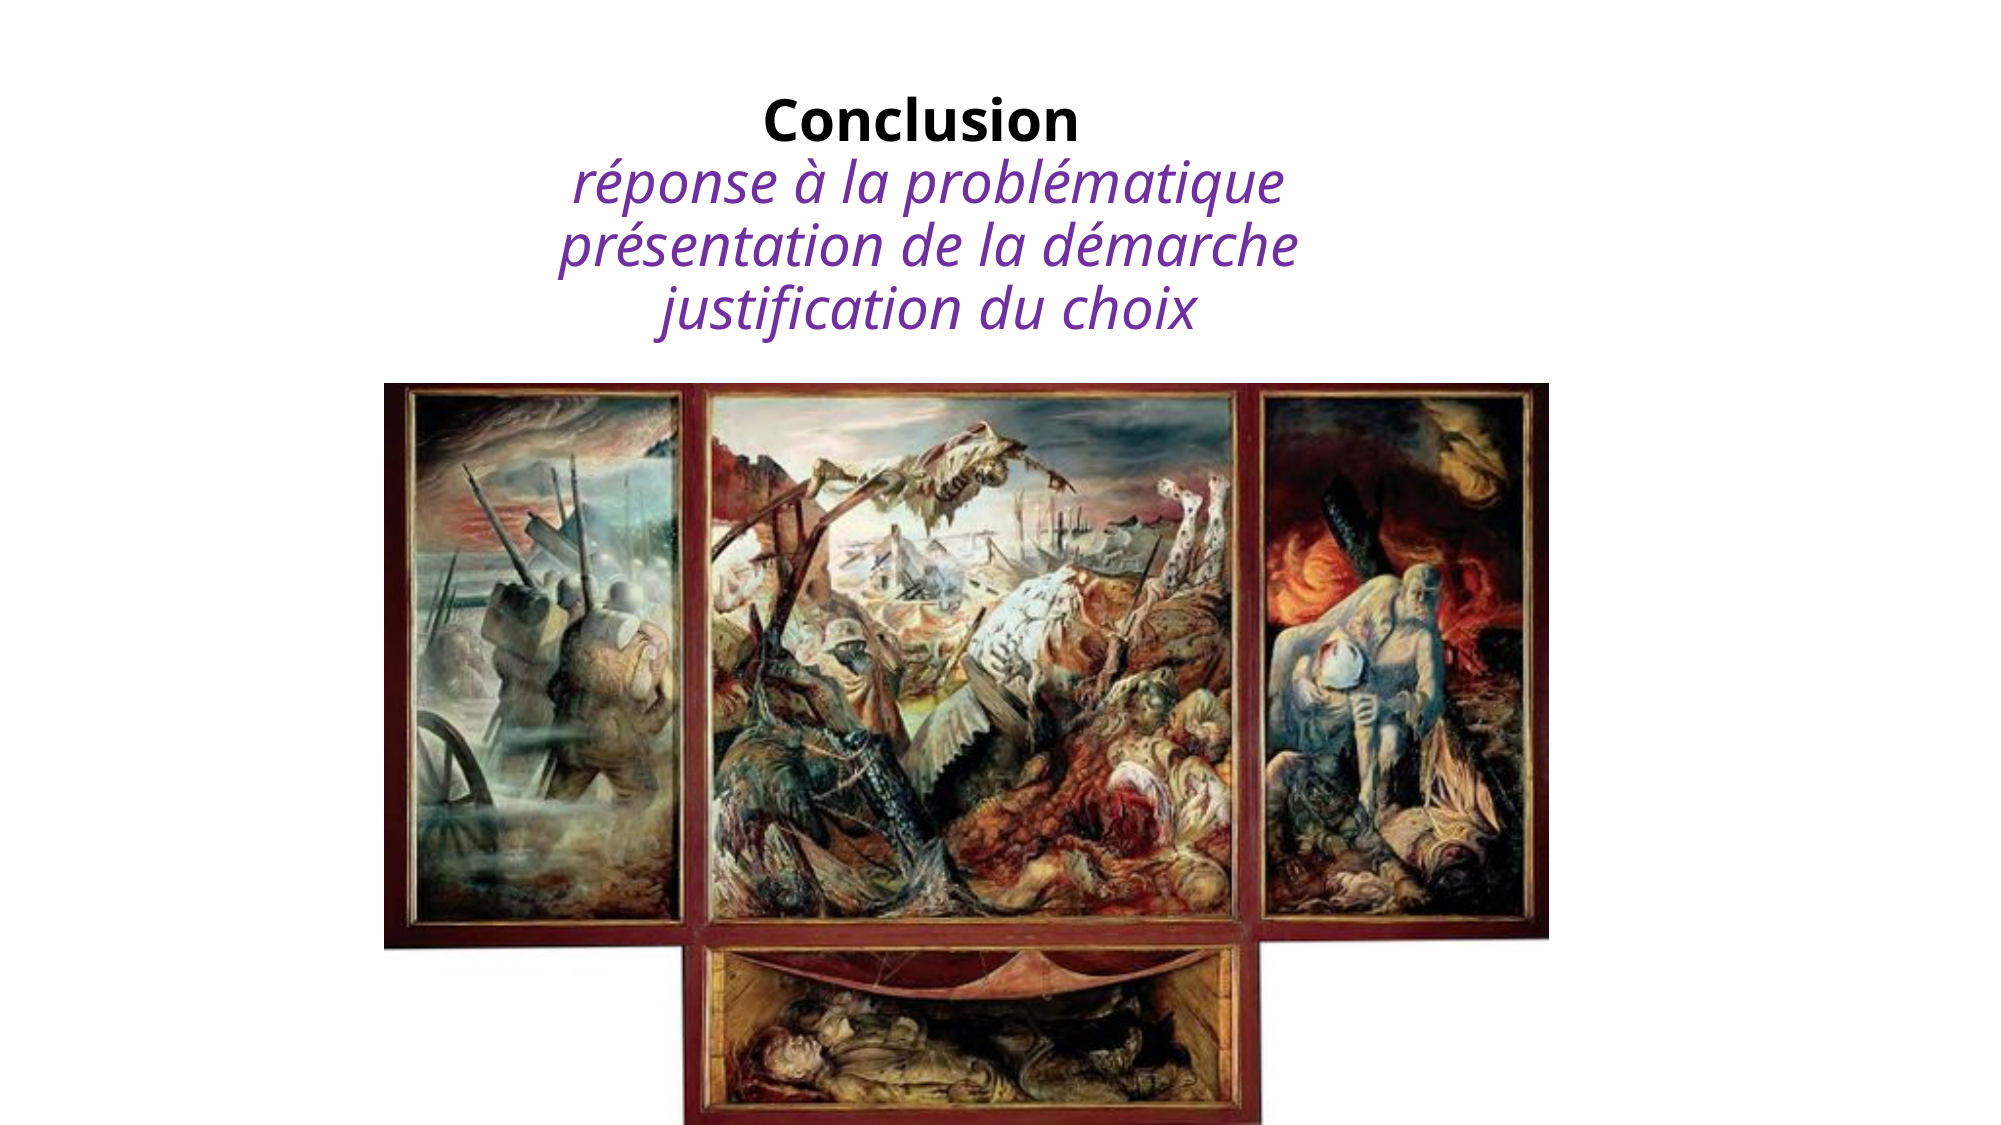

# Conclusion réponse à la problématique présentation de la démarche justification du choix